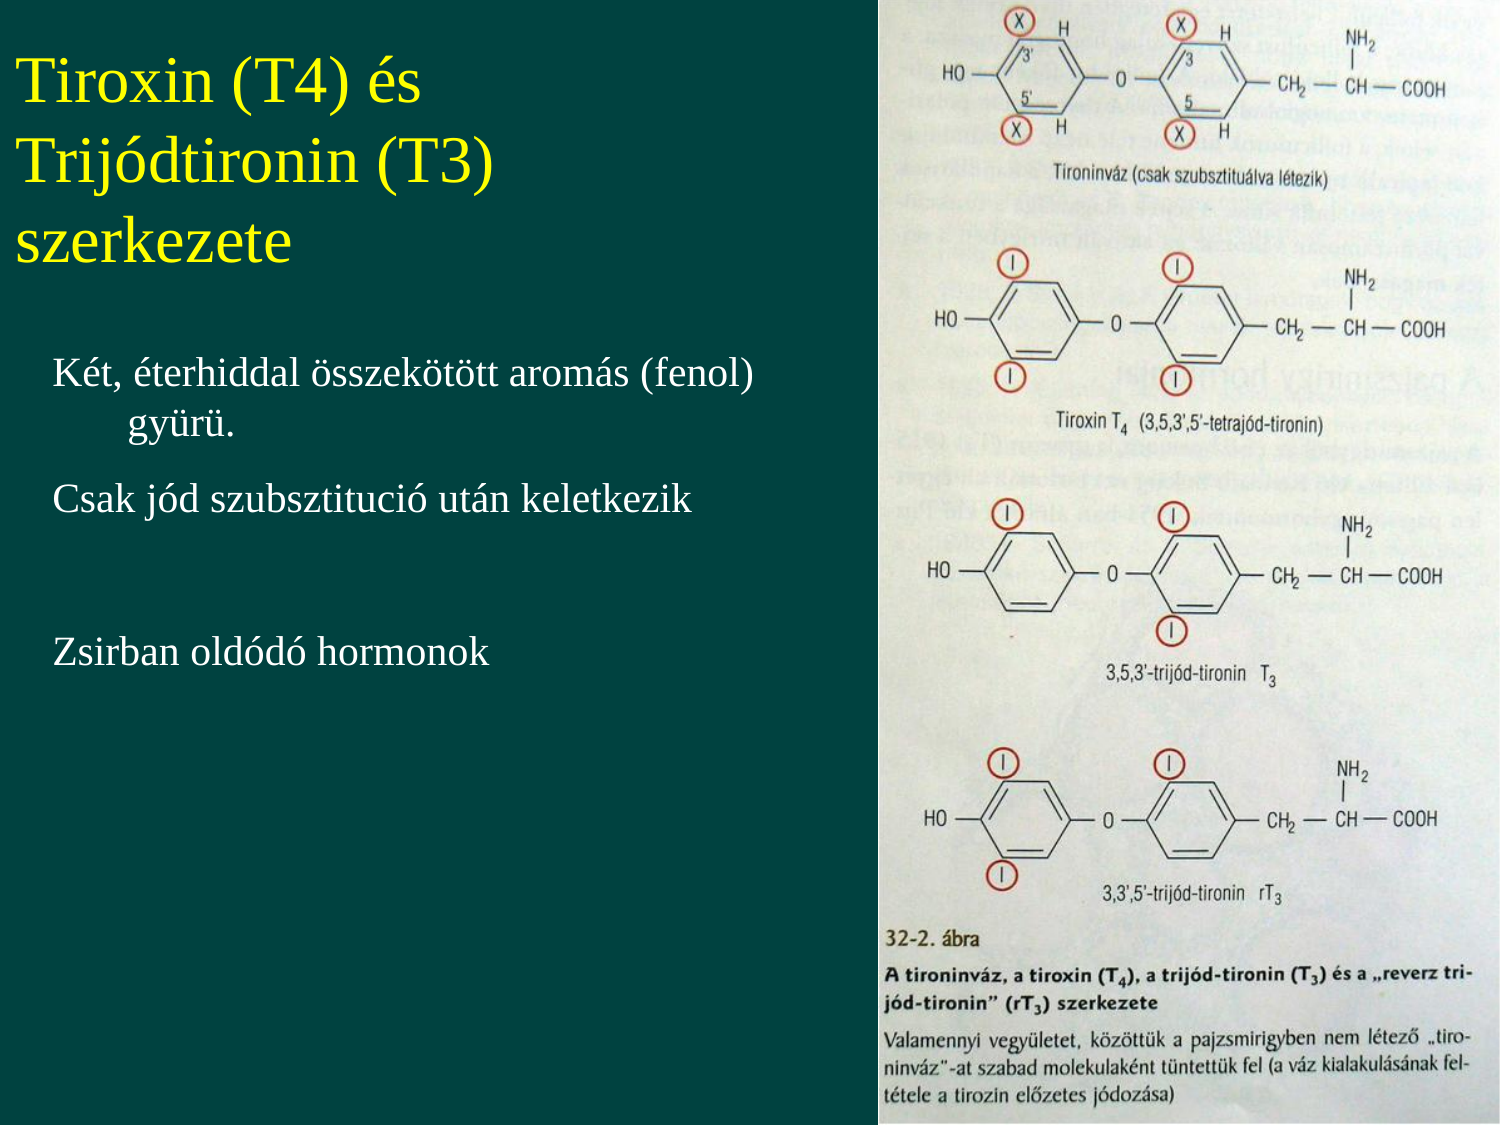

# Tiroxin (T4) és Trijódtironin (T3) szerkezete
Két, éterhiddal összekötött aromás (fenol) gyürü.
Csak jód szubsztitució után keletkezik
Zsirban oldódó hormonok